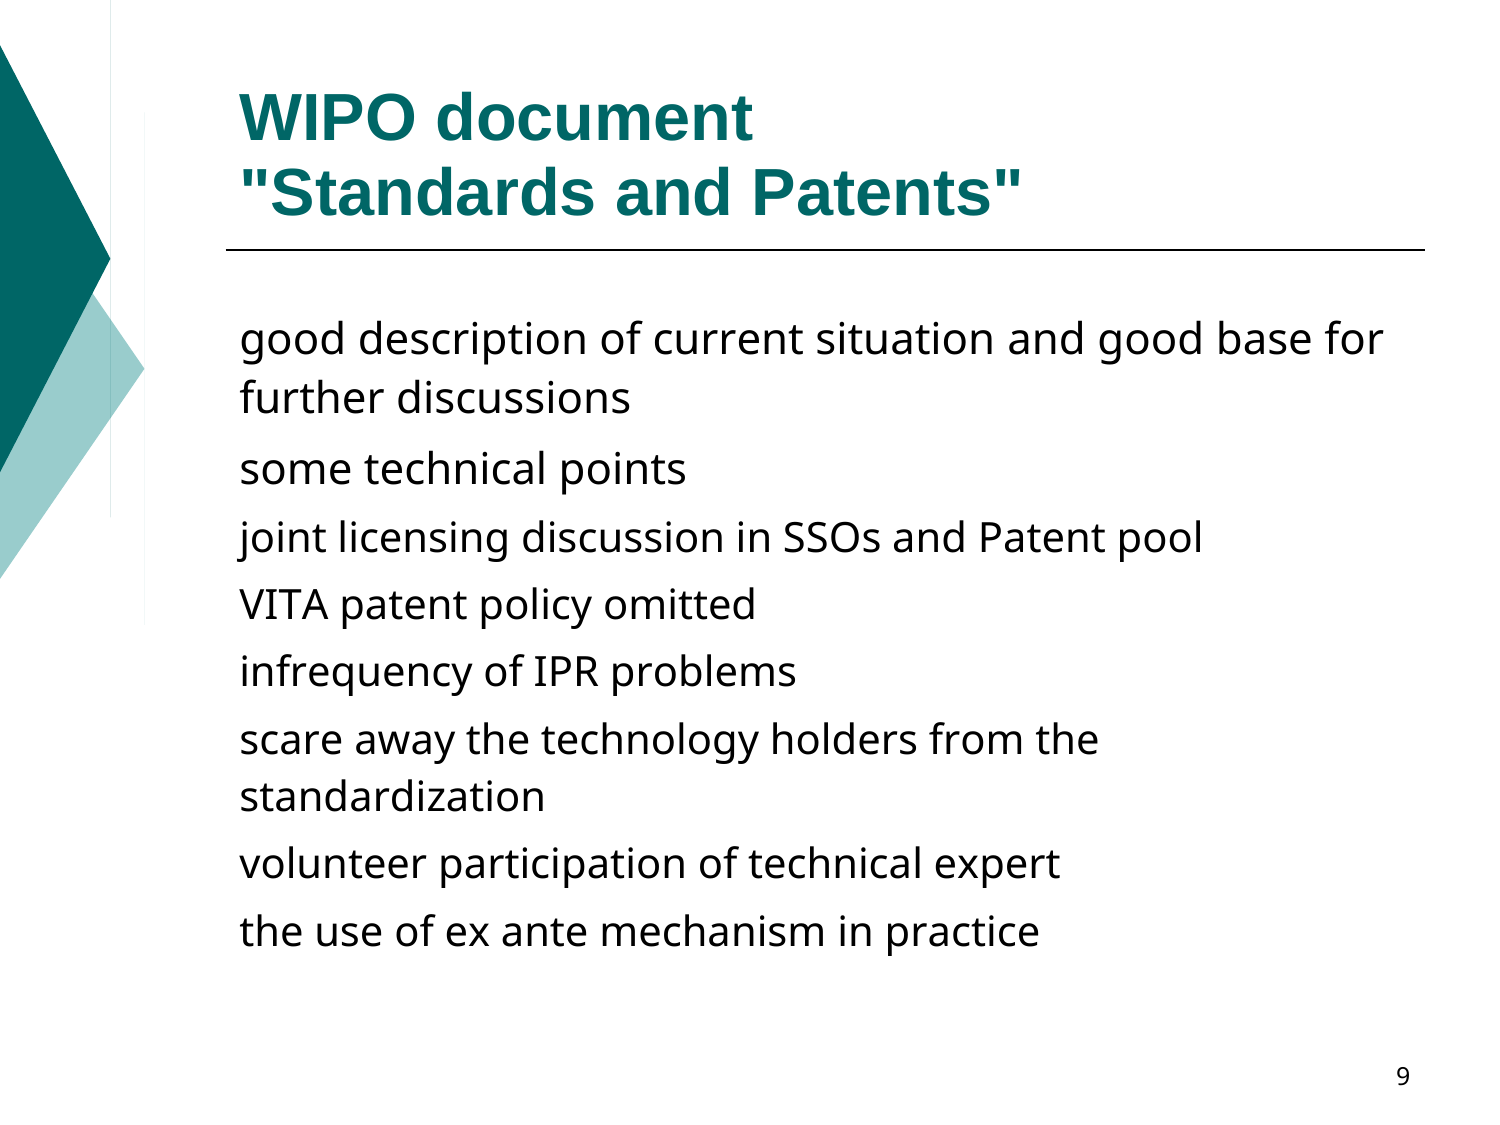

# WIPO document "Standards and Patents"
good description of current situation and good base for further discussions
some technical points
joint licensing discussion in SSOs and Patent pool
VITA patent policy omitted
infrequency of IPR problems
scare away the technology holders from the standardization
volunteer participation of technical expert
the use of ex ante mechanism in practice
9